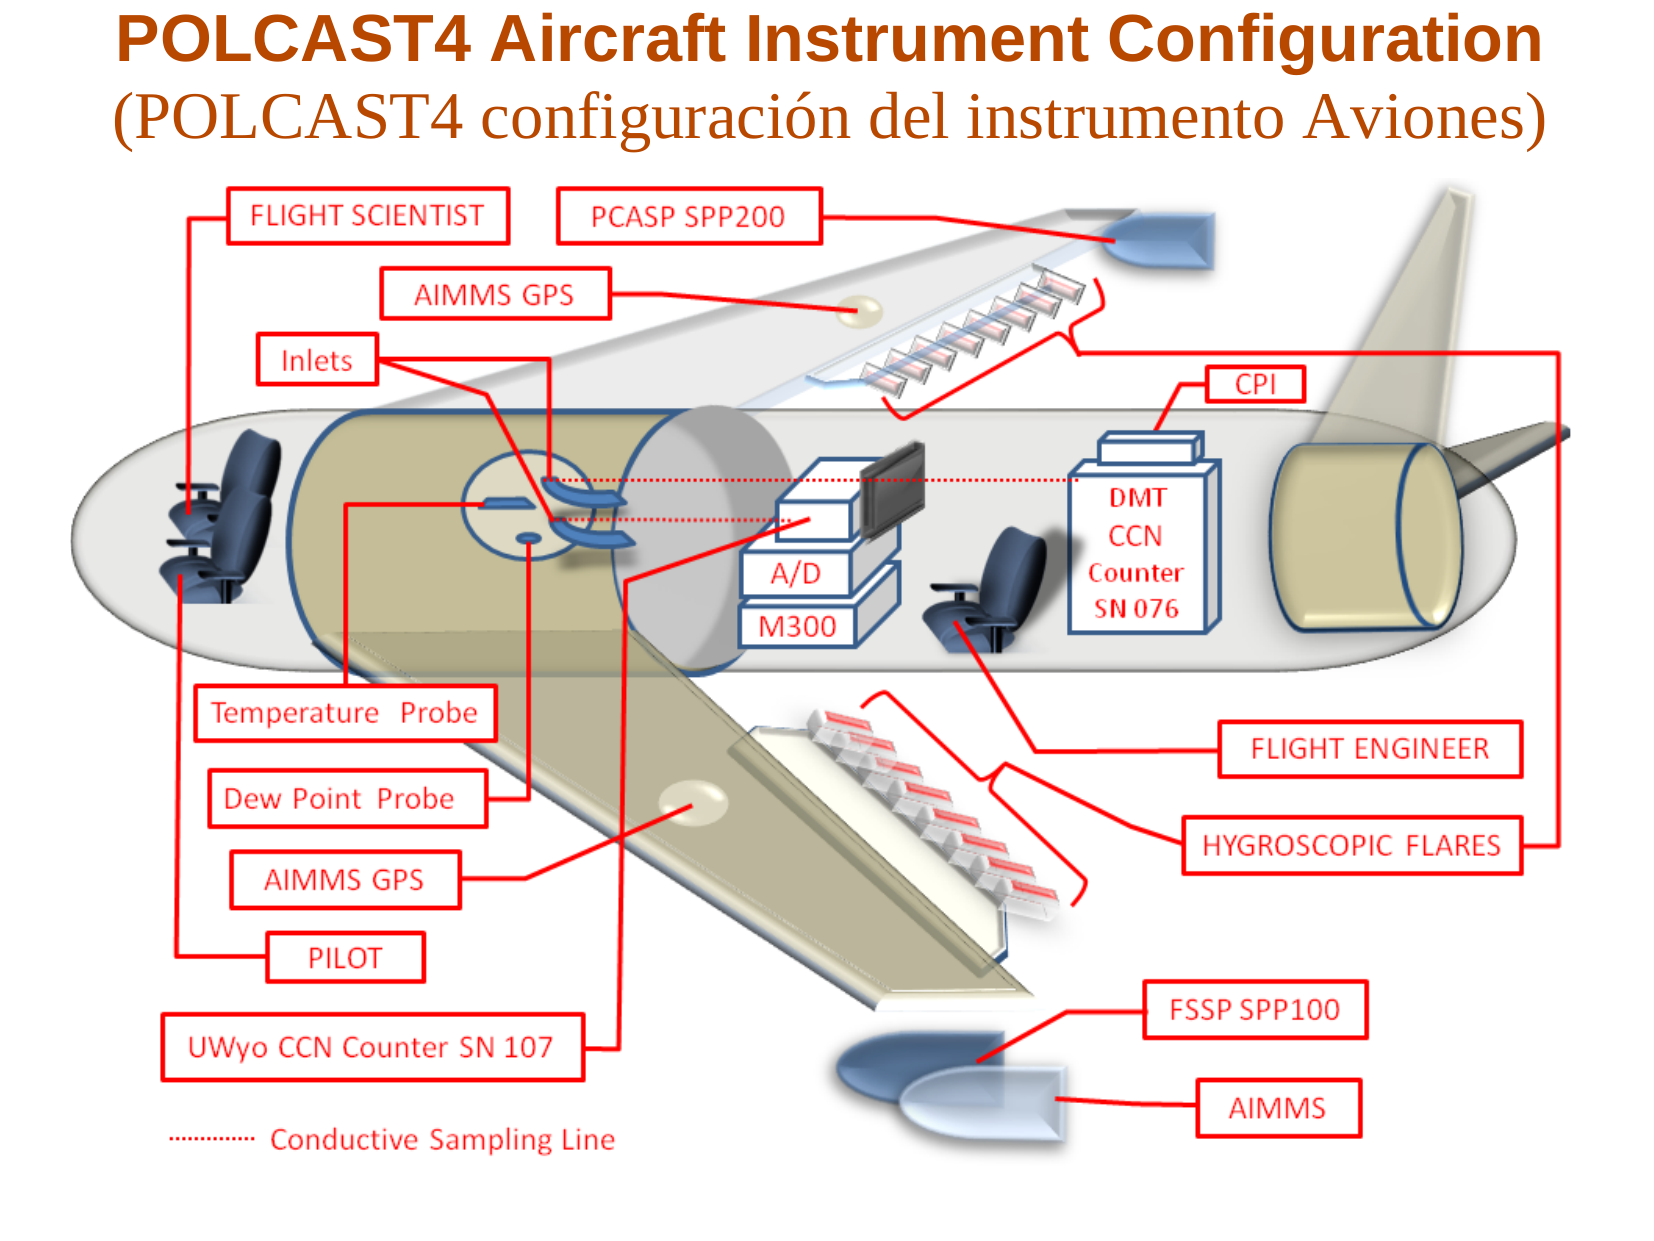

POLCAST4 Aircraft Instrument Configuration
(POLCAST4 configuración del instrumento Aviones)